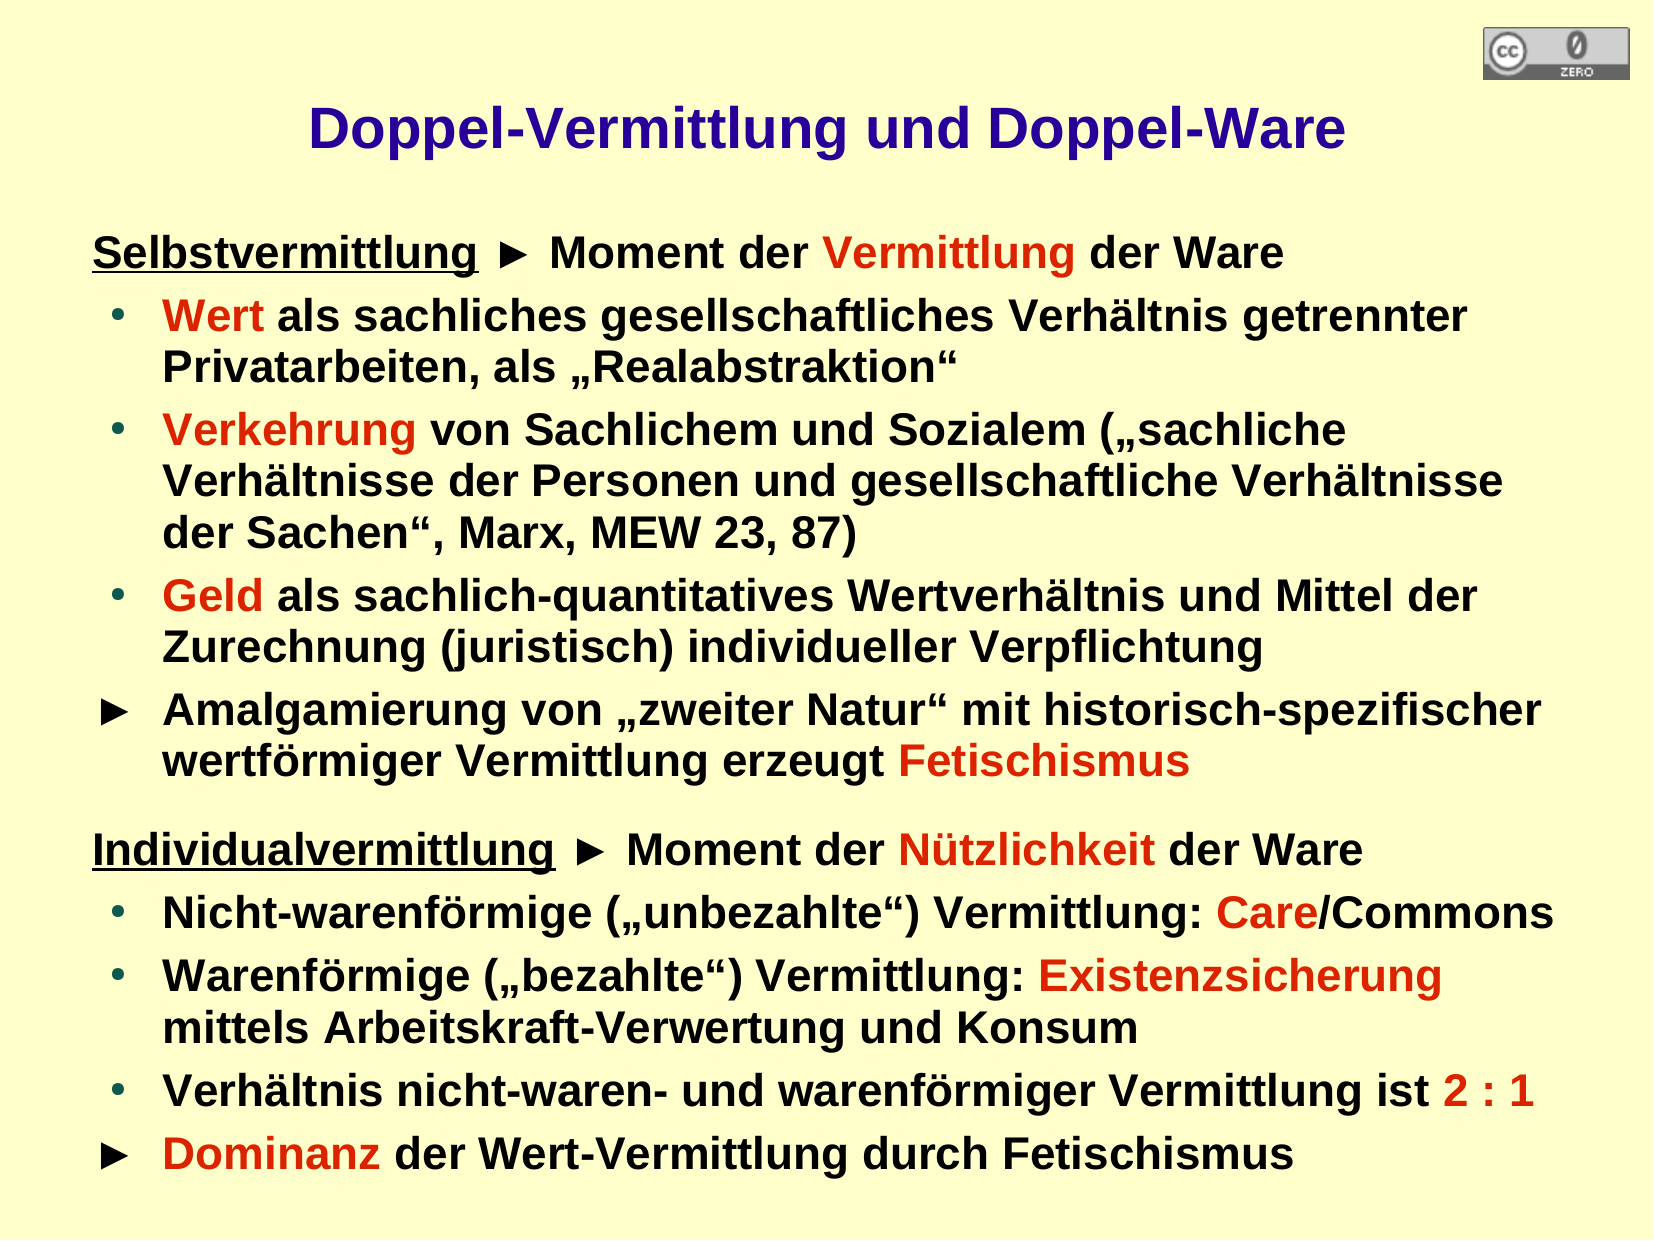

# Doppel-Vermittlung und Doppel-Ware
Selbstvermittlung ► Moment der Vermittlung der Ware
Wert als sachliches gesellschaftliches Verhältnis getrennter Privatarbeiten, als „Realabstraktion“
Verkehrung von Sachlichem und Sozialem („sachliche Verhältnisse der Personen und gesellschaftliche Verhältnisse der Sachen“, Marx, MEW 23, 87)
Geld als sachlich-quantitatives Wertverhältnis und Mittel der Zurechnung (juristisch) individueller Verpflichtung
►	Amalgamierung von „zweiter Natur“ mit historisch-spezifischer
	wertförmiger Vermittlung erzeugt Fetischismus
Individualvermittlung ► Moment der Nützlichkeit der Ware
Nicht-warenförmige („unbezahlte“) Vermittlung: Care/Commons
Warenförmige („bezahlte“) Vermittlung: Existenzsicherung mittels Arbeitskraft-Verwertung und Konsum
Verhältnis nicht-waren- und warenförmiger Vermittlung ist 2 : 1
►	Dominanz der Wert-Vermittlung durch Fetischismus